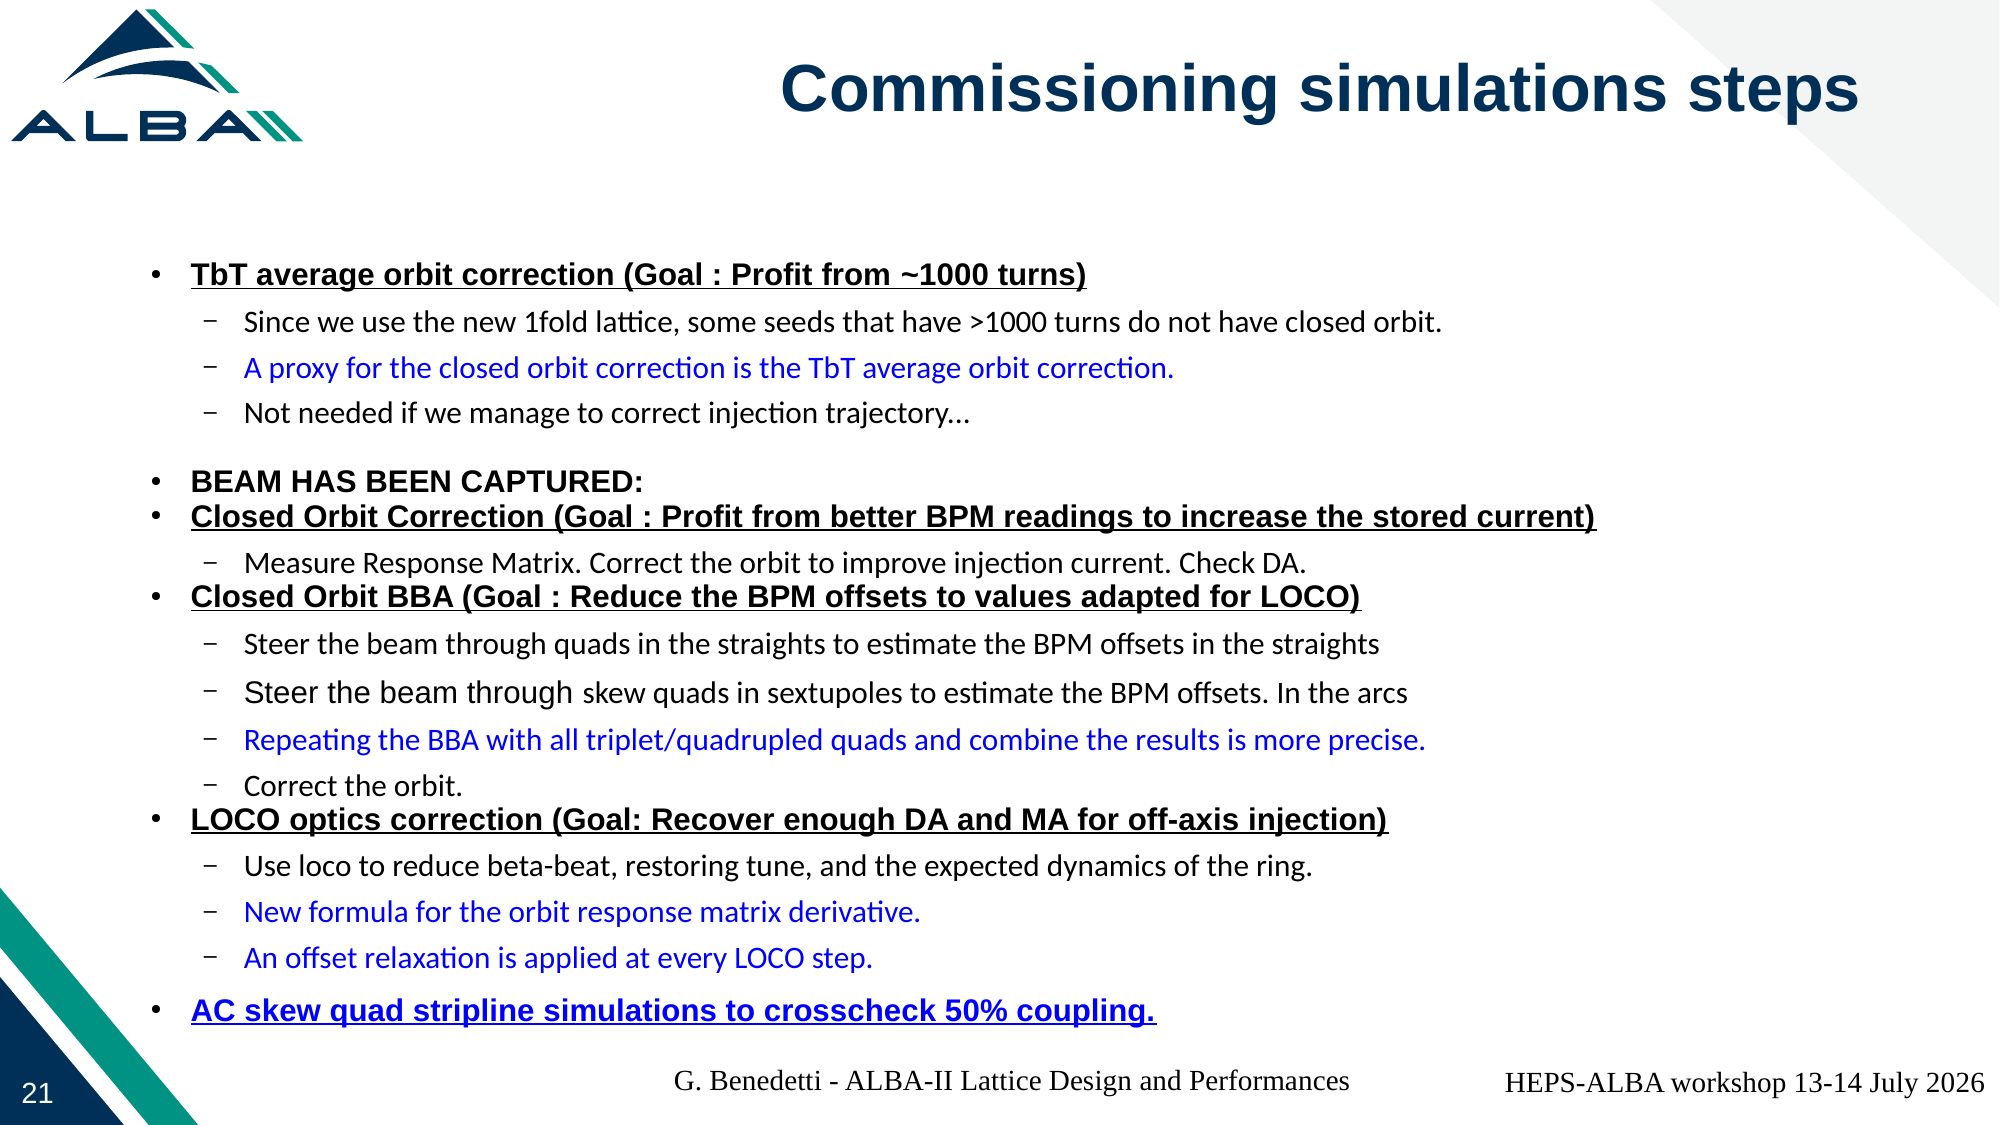

# Commissioning simulations steps
TbT average orbit correction (Goal : Profit from ~1000 turns)
Since we use the new 1fold lattice, some seeds that have >1000 turns do not have closed orbit.
A proxy for the closed orbit correction is the TbT average orbit correction.
Not needed if we manage to correct injection trajectory...
BEAM HAS BEEN CAPTURED:
Closed Orbit Correction (Goal : Profit from better BPM readings to increase the stored current)
Measure Response Matrix. Correct the orbit to improve injection current. Check DA.
Closed Orbit BBA (Goal : Reduce the BPM offsets to values adapted for LOCO)
Steer the beam through quads in the straights to estimate the BPM offsets in the straights
Steer the beam through skew quads in sextupoles to estimate the BPM offsets. In the arcs
Repeating the BBA with all triplet/quadrupled quads and combine the results is more precise.
Correct the orbit.
LOCO optics correction (Goal: Recover enough DA and MA for off-axis injection)
Use loco to reduce beta-beat, restoring tune, and the expected dynamics of the ring.
New formula for the orbit response matrix derivative.
An offset relaxation is applied at every LOCO step.
AC skew quad stripline simulations to crosscheck 50% coupling.
G. Benedetti - ALBA-II Lattice Design and Performances
HEPS-ALBA workshop 13-14 July 2026